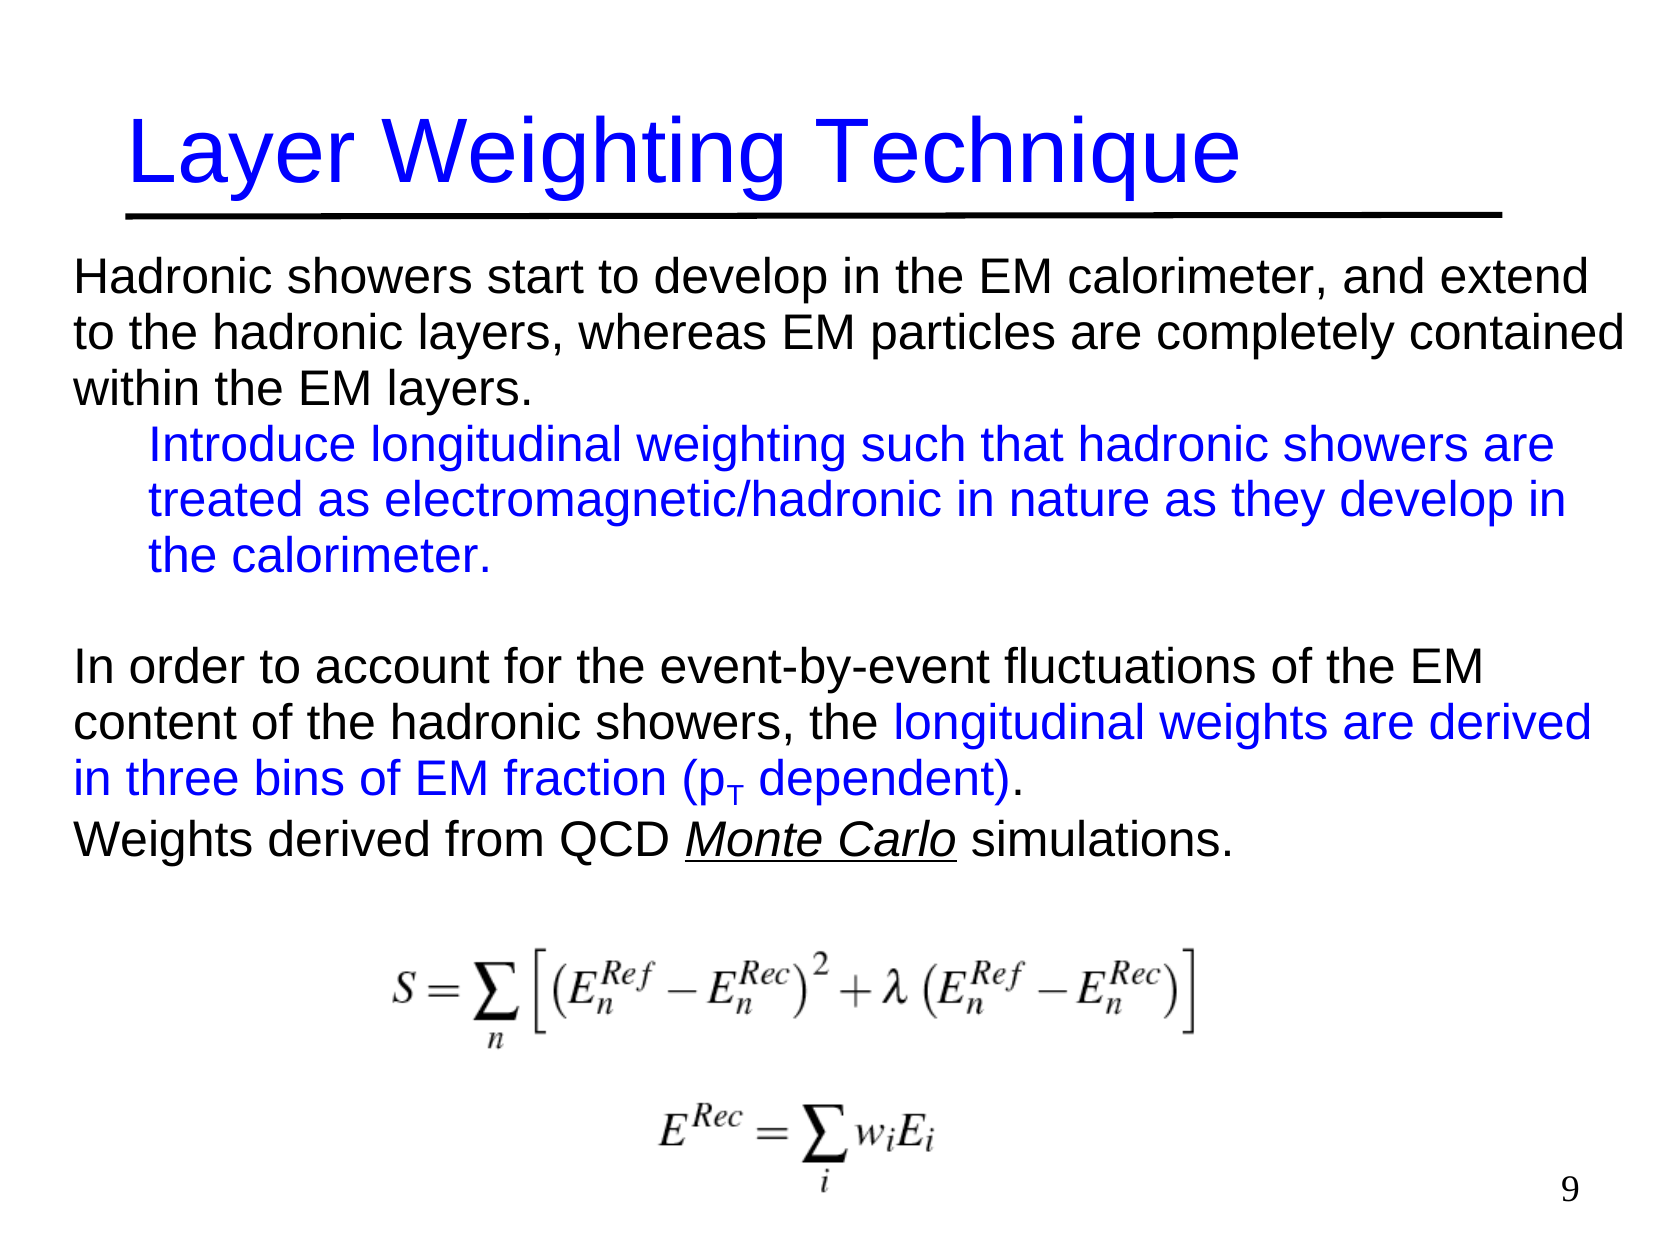

Layer Weighting Technique
Hadronic showers start to develop in the EM calorimeter, and extend
to the hadronic layers, whereas EM particles are completely contained
within the EM layers.
	Introduce longitudinal weighting such that hadronic showers are
	treated as electromagnetic/hadronic in nature as they develop in
	the calorimeter.
In order to account for the event-by-event fluctuations of the EM
content of the hadronic showers, the longitudinal weights are derived
in three bins of EM fraction (pT dependent).
Weights derived from QCD Monte Carlo simulations.